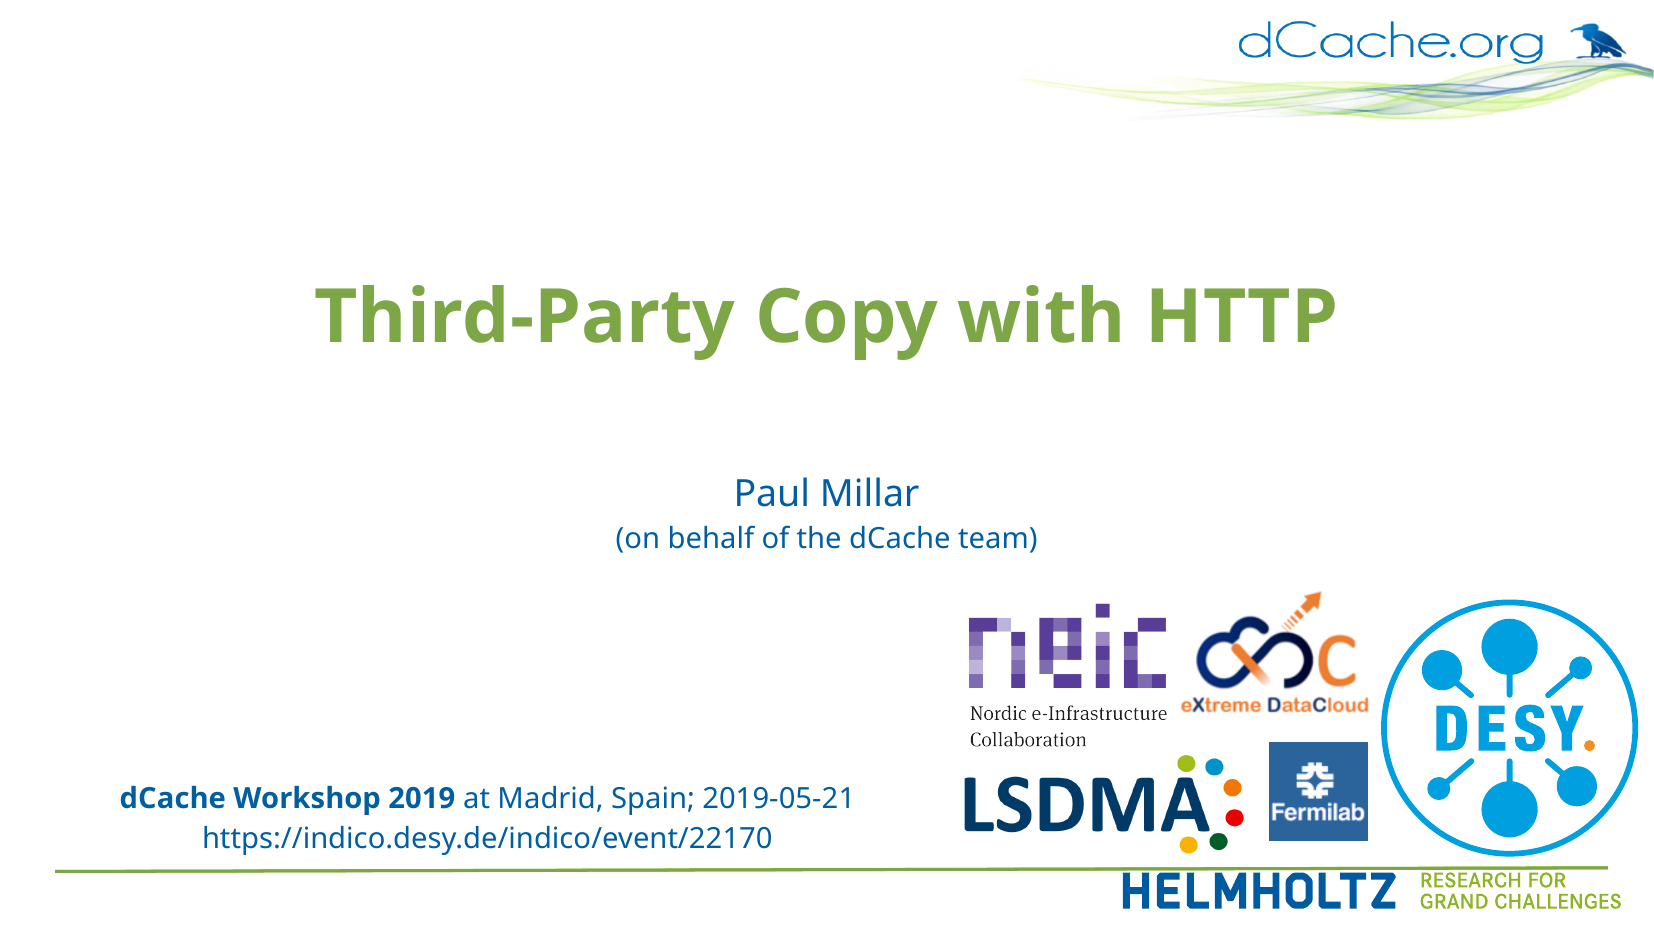

Third-Party Copy with HTTP
Paul Millar
(on behalf of the dCache team)
dCache Workshop 2019 at Madrid, Spain; 2019-05-21
https://indico.desy.de/indico/event/22170